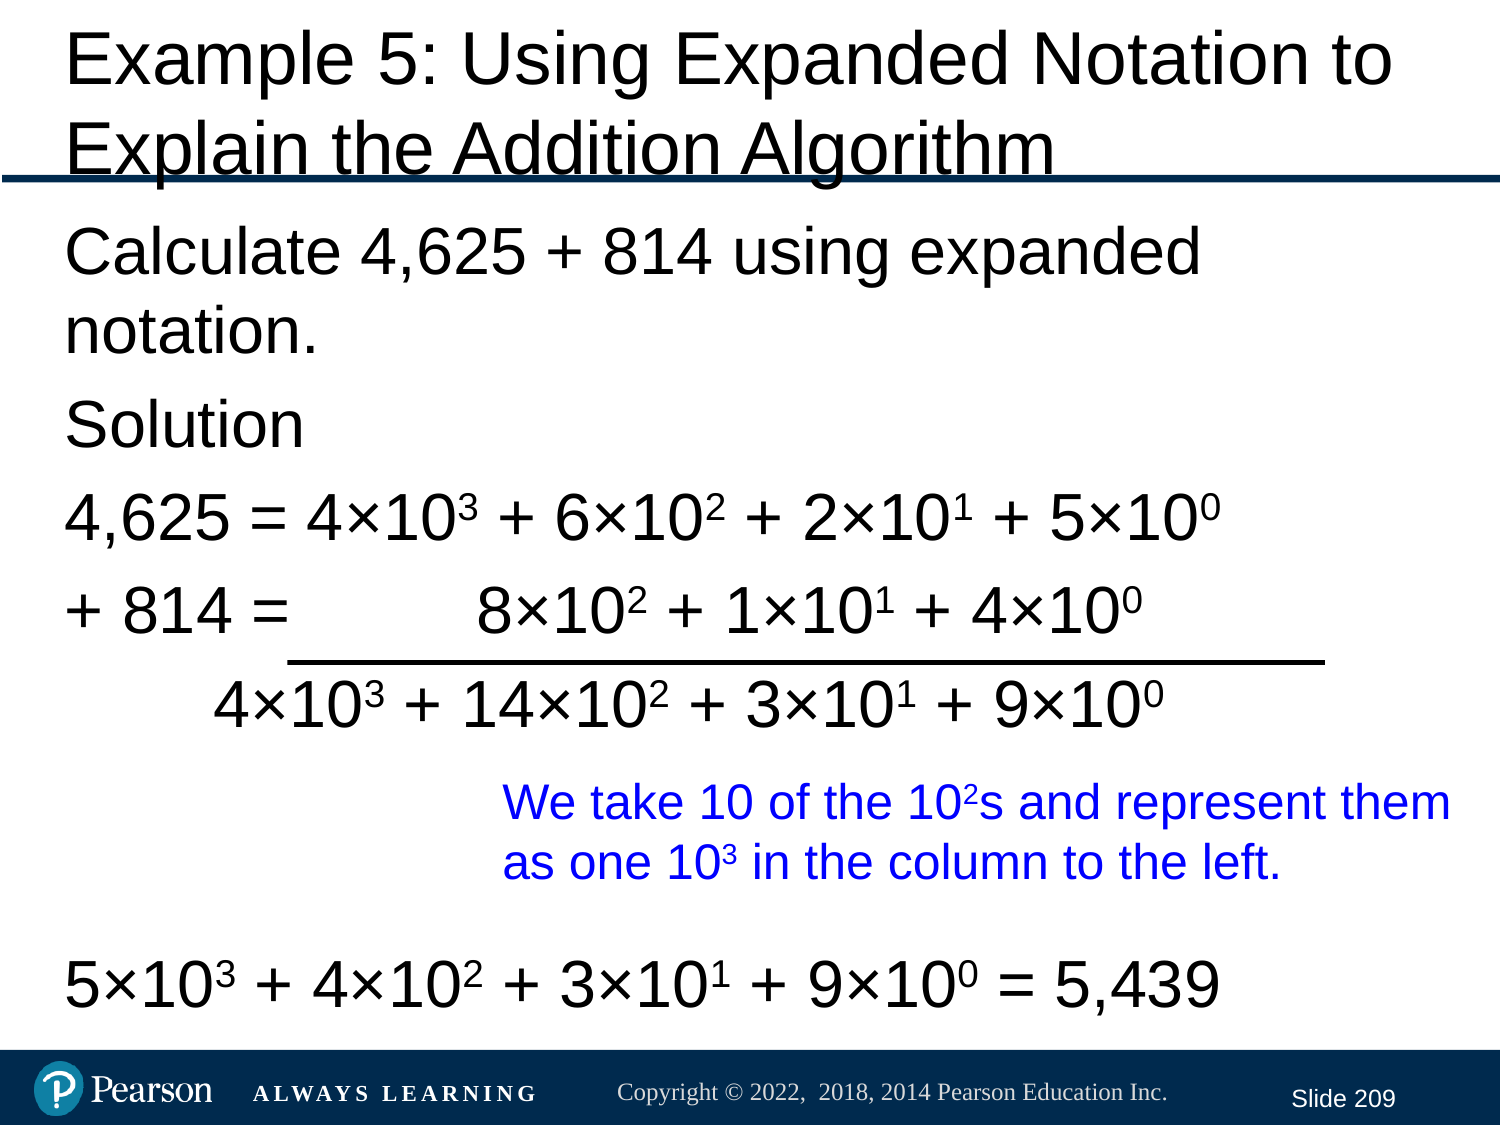

# Example 5: Using Expanded Notation to Explain the Addition Algorithm
Calculate 4,625 + 814 using expanded notation.
Solution
4,625 = 4×103 + 6×102 + 2×101 + 5×100
+ 814 = 		 8×102 + 1×101 + 4×100
	 4×103 + 14×102 + 3×101 + 9×100
5×103 + 4×102 + 3×101 + 9×100 = 5,439
We take 10 of the 102s and represent them as one 103 in the column to the left.